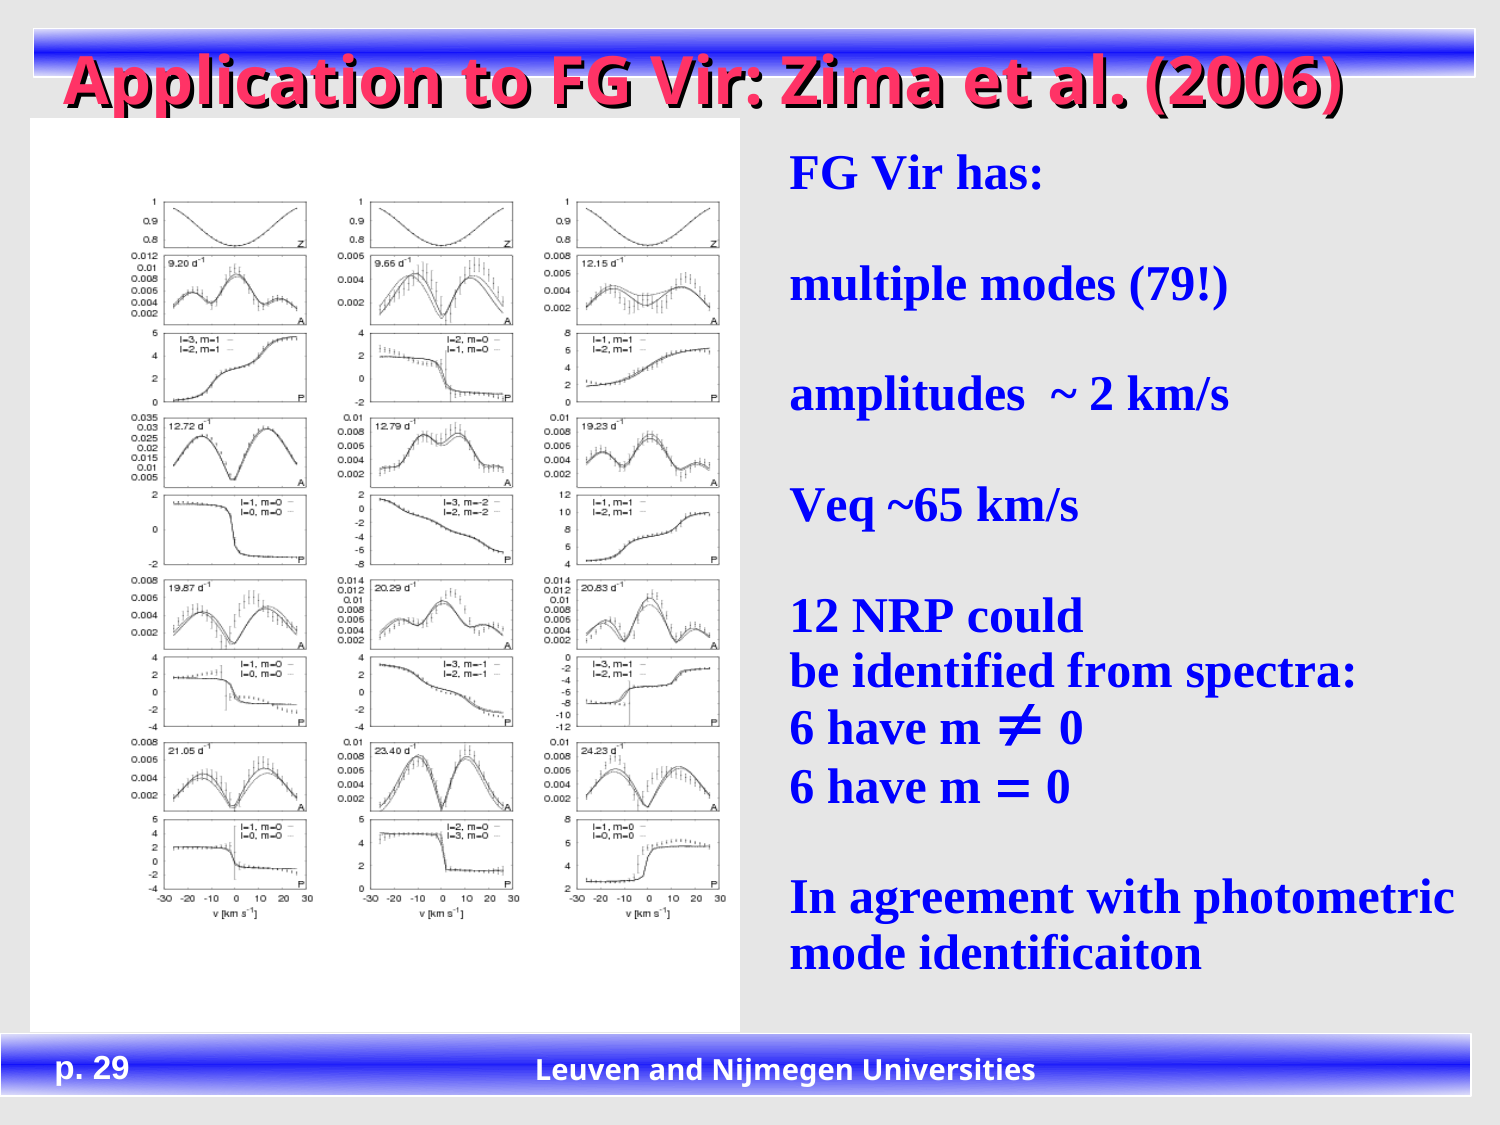

# Application to FG Vir: Zima et al. (2006)
FG Vir has:
multiple modes (79!)
amplitudes ~ 2 km/s
Veq ~65 km/s
12 NRP could
be identified from spectra:
6 have m ¹ 0
6 have m = 0
In agreement with photometric mode identificaiton